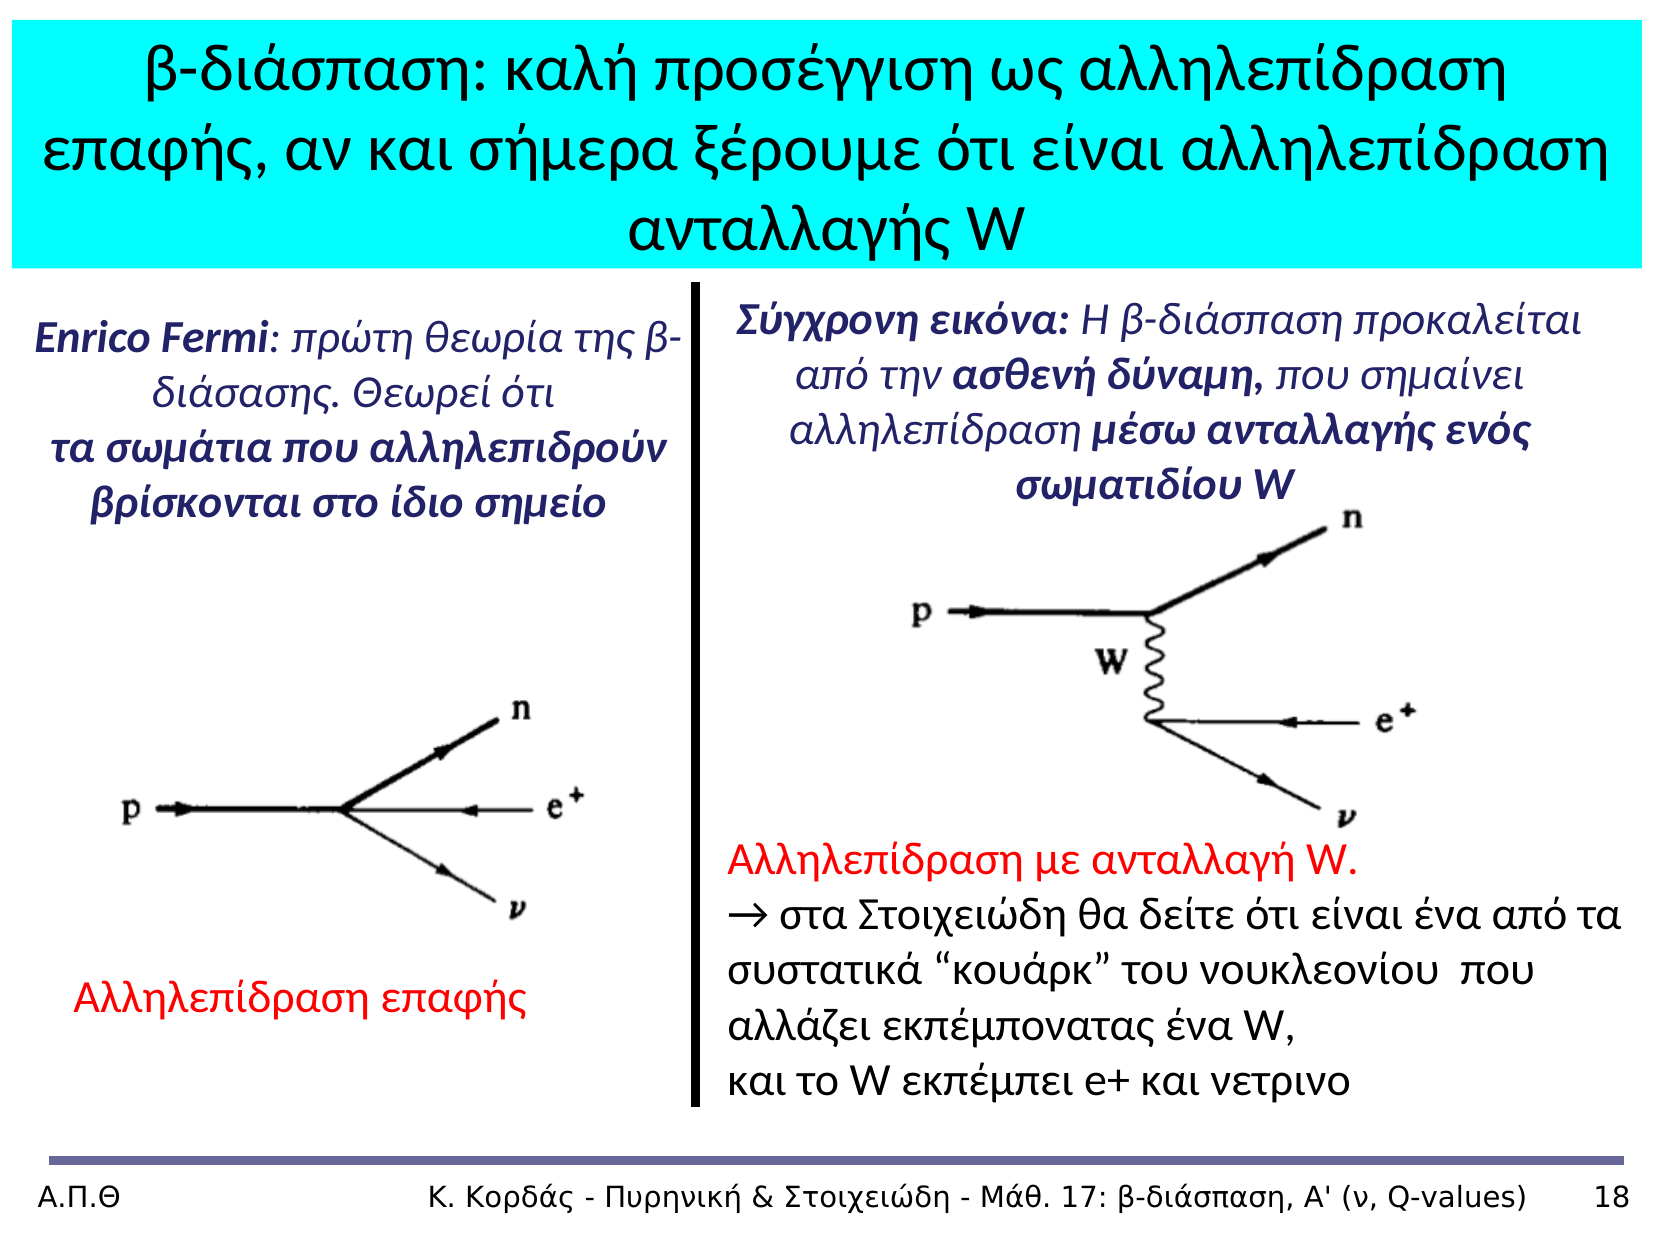

β-διάσπαση: καλή προσέγγιση ως αλληλεπίδραση επαφής, αν και σήμερα ξέρουμε ότι είναι αλληλεπίδραση ανταλλαγής W
Σύγχρονη εικόνα: Η β-διάσπαση προκαλείται από την ασθενή δύναμη, που σημαίνει αλληλεπίδραση μέσω ανταλλαγής ενός σωματιδίου W
Enrico Fermi: πρώτη θεωρία της β-διάσασης. Θεωρεί ότι
τα σωμάτια που αλληλεπιδρούν βρίσκονται στο ίδιο σημείο
Αλληλεπίδραση με ανταλλαγή W.
→ στα Στοιχειώδη θα δείτε ότι είναι ένα από τα συστατικά “κουάρκ” του νουκλεονίου που αλλάζει εκπέμπονατας ένα W,
και το W εκπέμπει e+ και νετρινο
Αλληλεπίδραση επαφής
Α.Π.Θ
Κ. Κορδάς - Πυρηνική & Στοιχειώδη - Μάθ. 17: β-διάσπαση, A' (ν, Q-values)
18